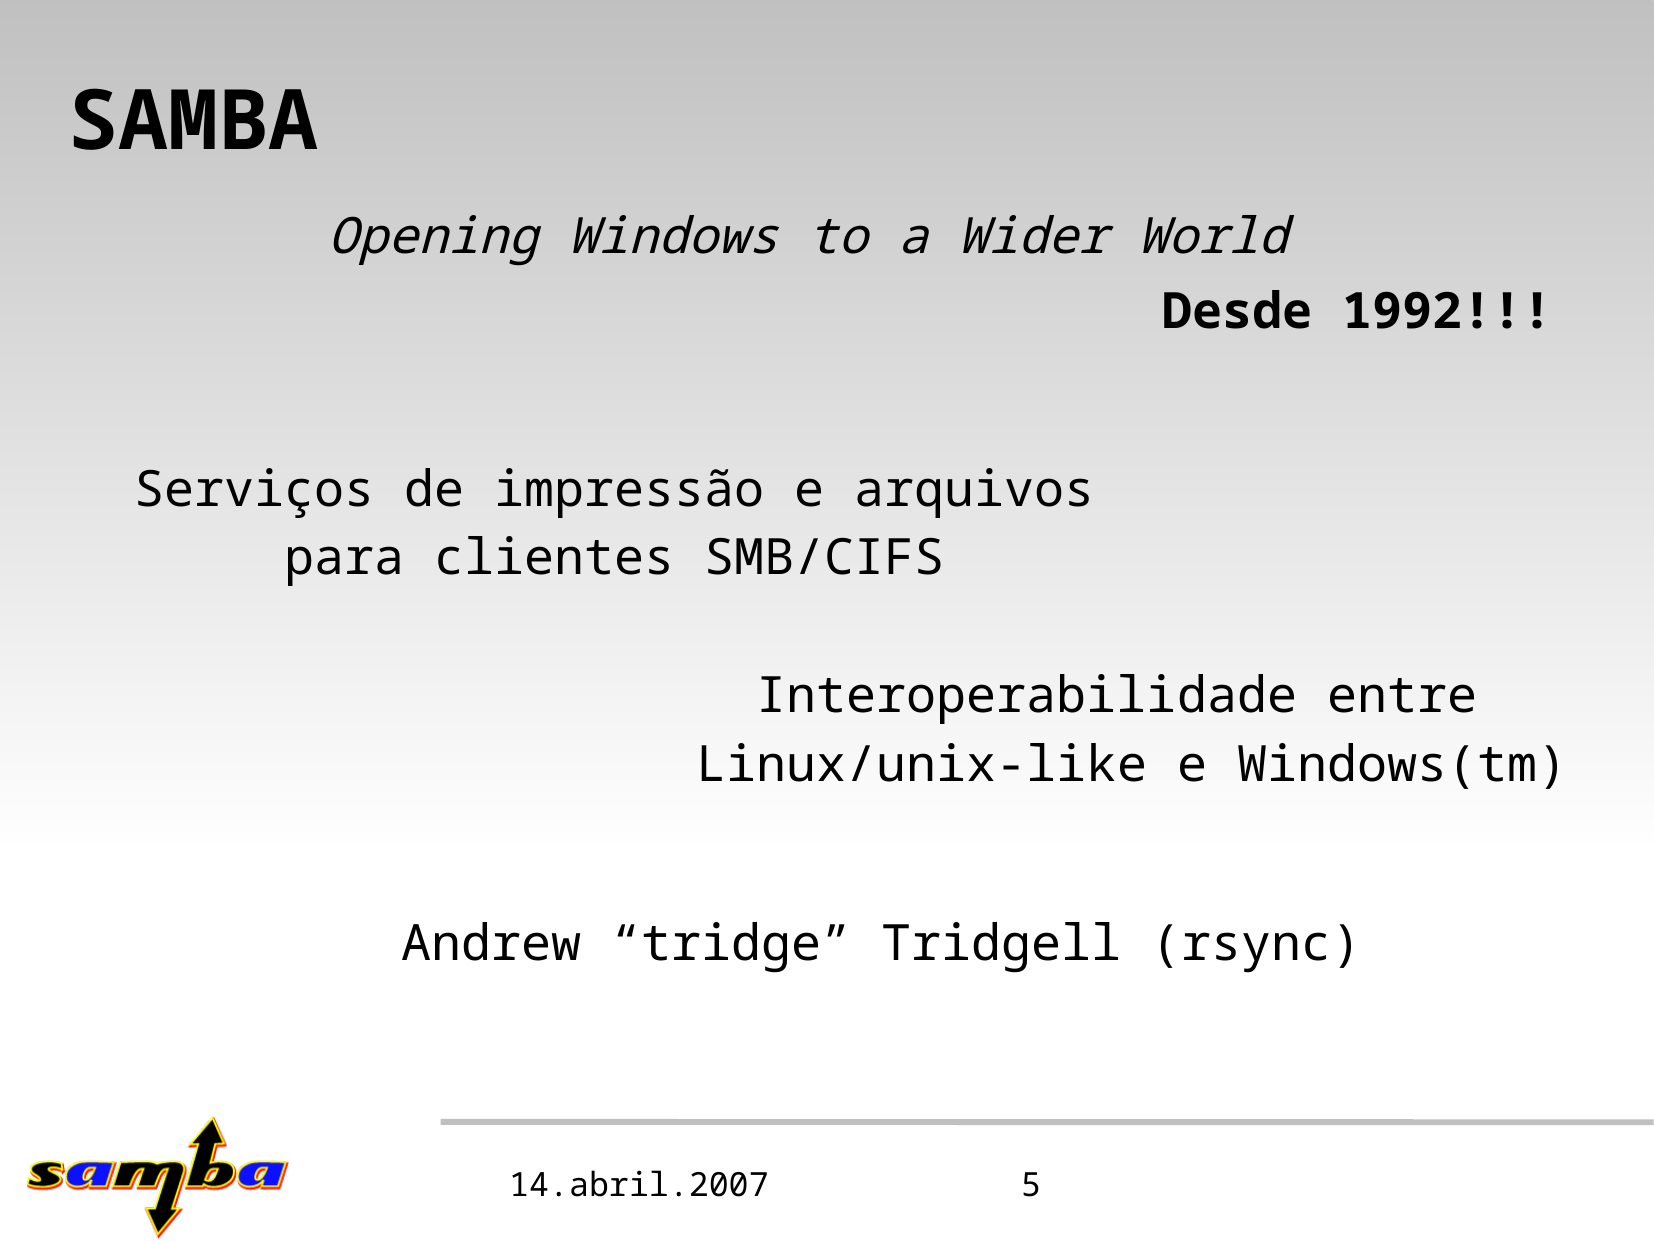

SAMBA
Opening Windows to a Wider World
Desde 1992!!!
Serviços de impressão e arquivos
para clientes SMB/CIFS
Interoperabilidade entre
Linux/unix-like e Windows(tm)
Andrew “tridge” Tridgell (rsync)